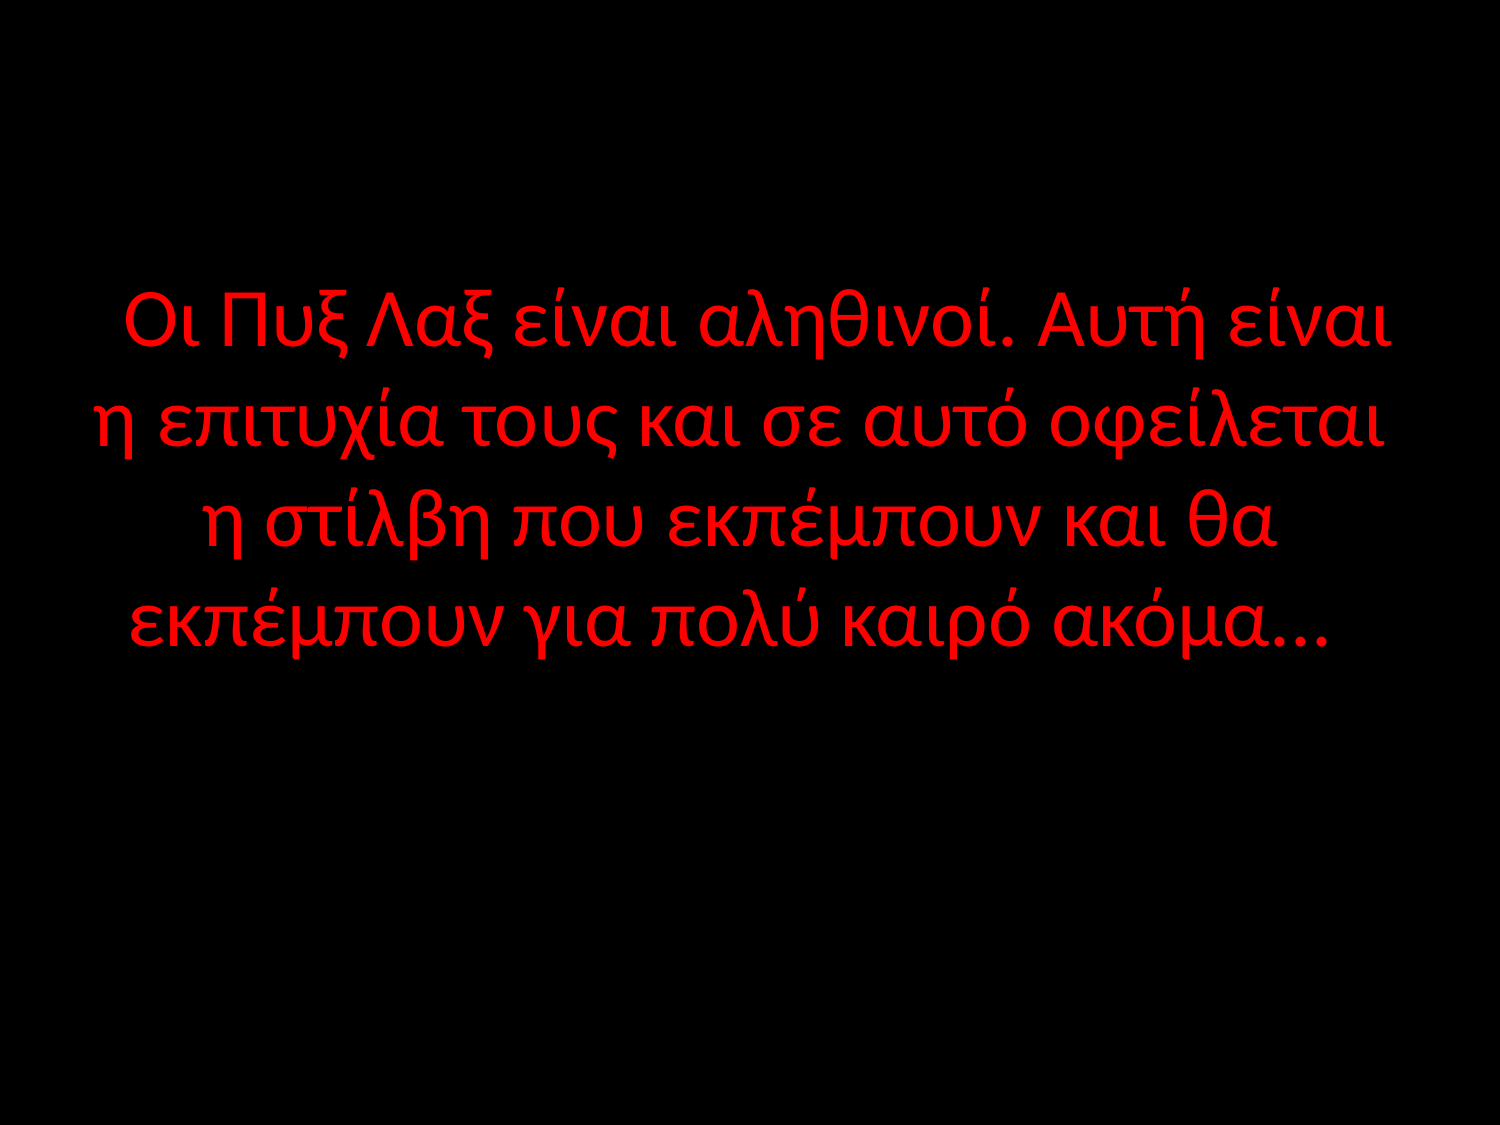

# Οι Πυξ Λαξ είναι αληθινοί. Αυτή είναι η επιτυχία τους και σε αυτό οφείλεται η στίλβη που εκπέμπουν και θα εκπέμπουν για πολύ καιρό ακόμα...